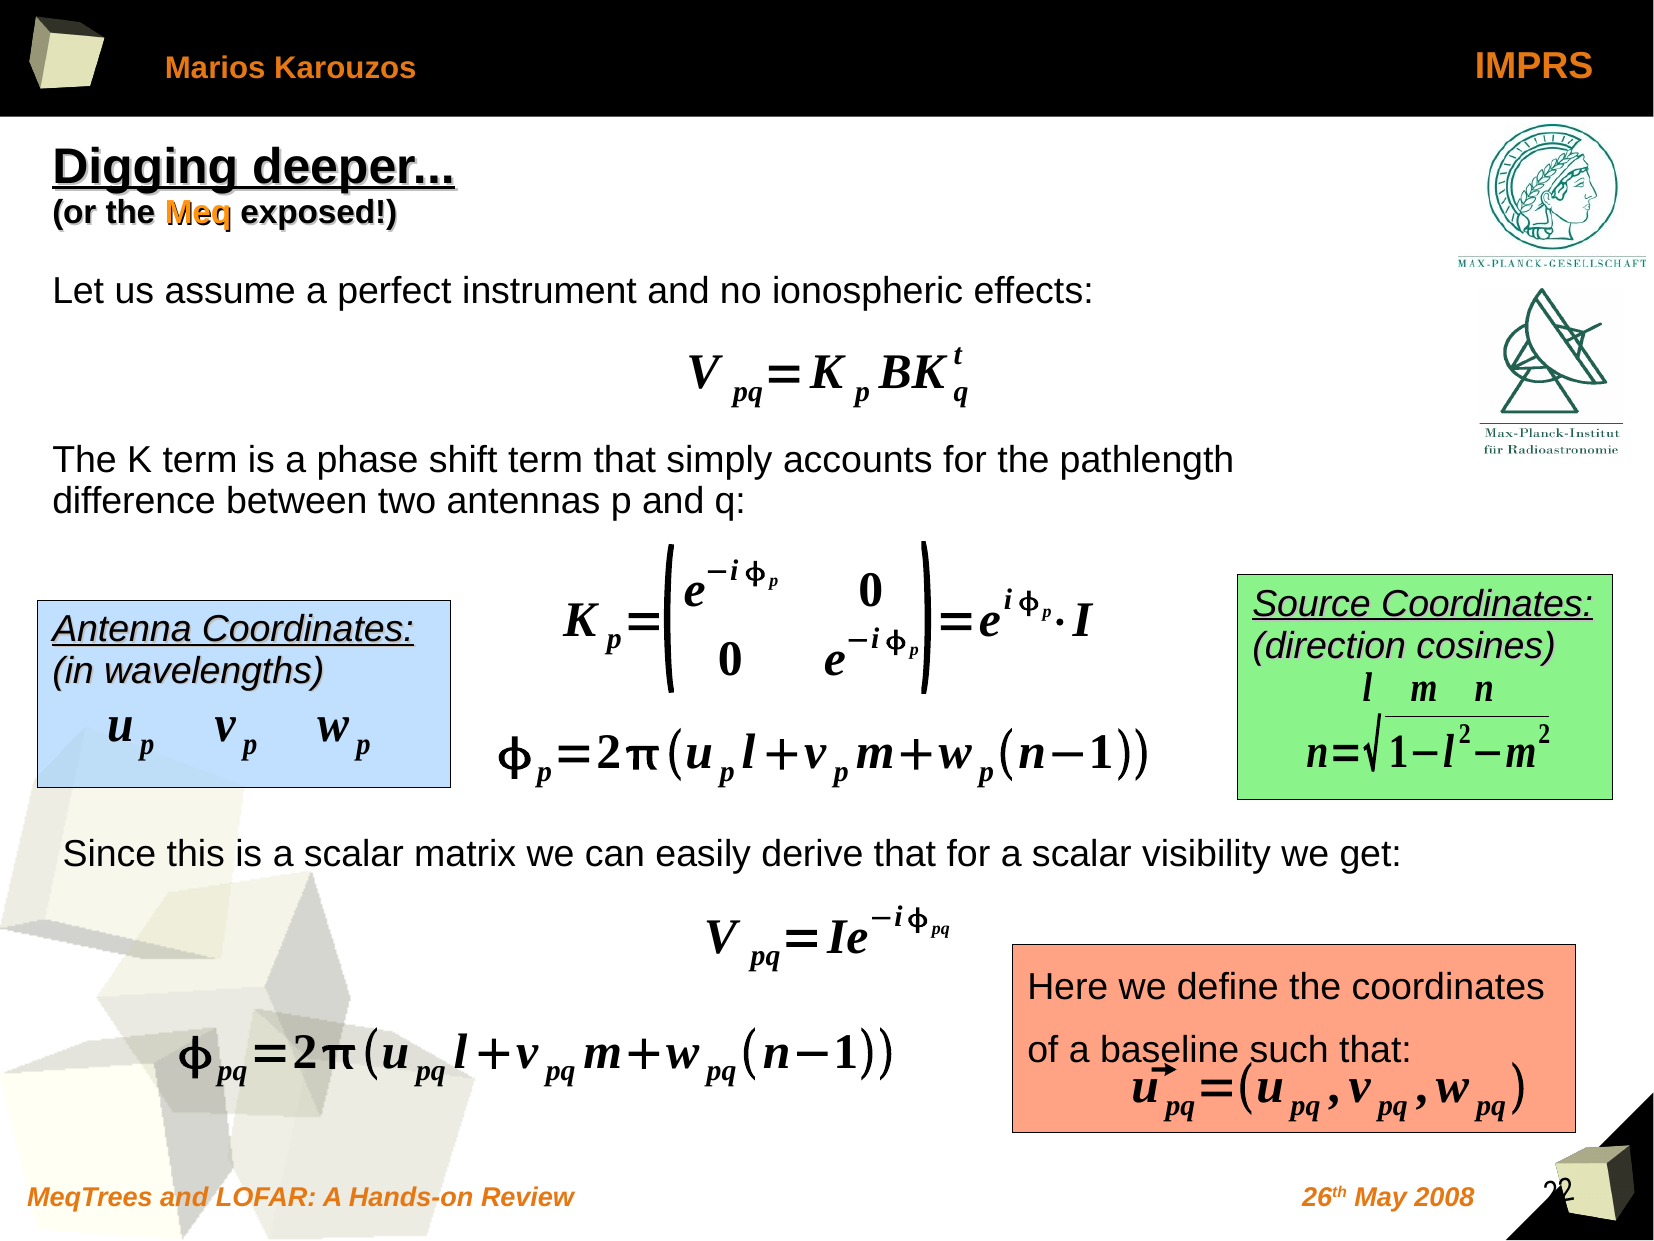

Marios Karouzos														 IMPRS
Digging deeper...
(or the Meq exposed!)
Let us assume a perfect instrument and no ionospheric effects:
The K term is a phase shift term that simply accounts for the pathlength difference between two antennas p and q:
Source Coordinates:
(direction cosines)
Antenna Coordinates:
(in wavelengths)
 Since this is a scalar matrix we can easily derive that for a scalar visibility we get:
Here we define the coordinates of a baseline such that:
MeqTrees and LOFAR: A Hands-on Review										26th May 2008